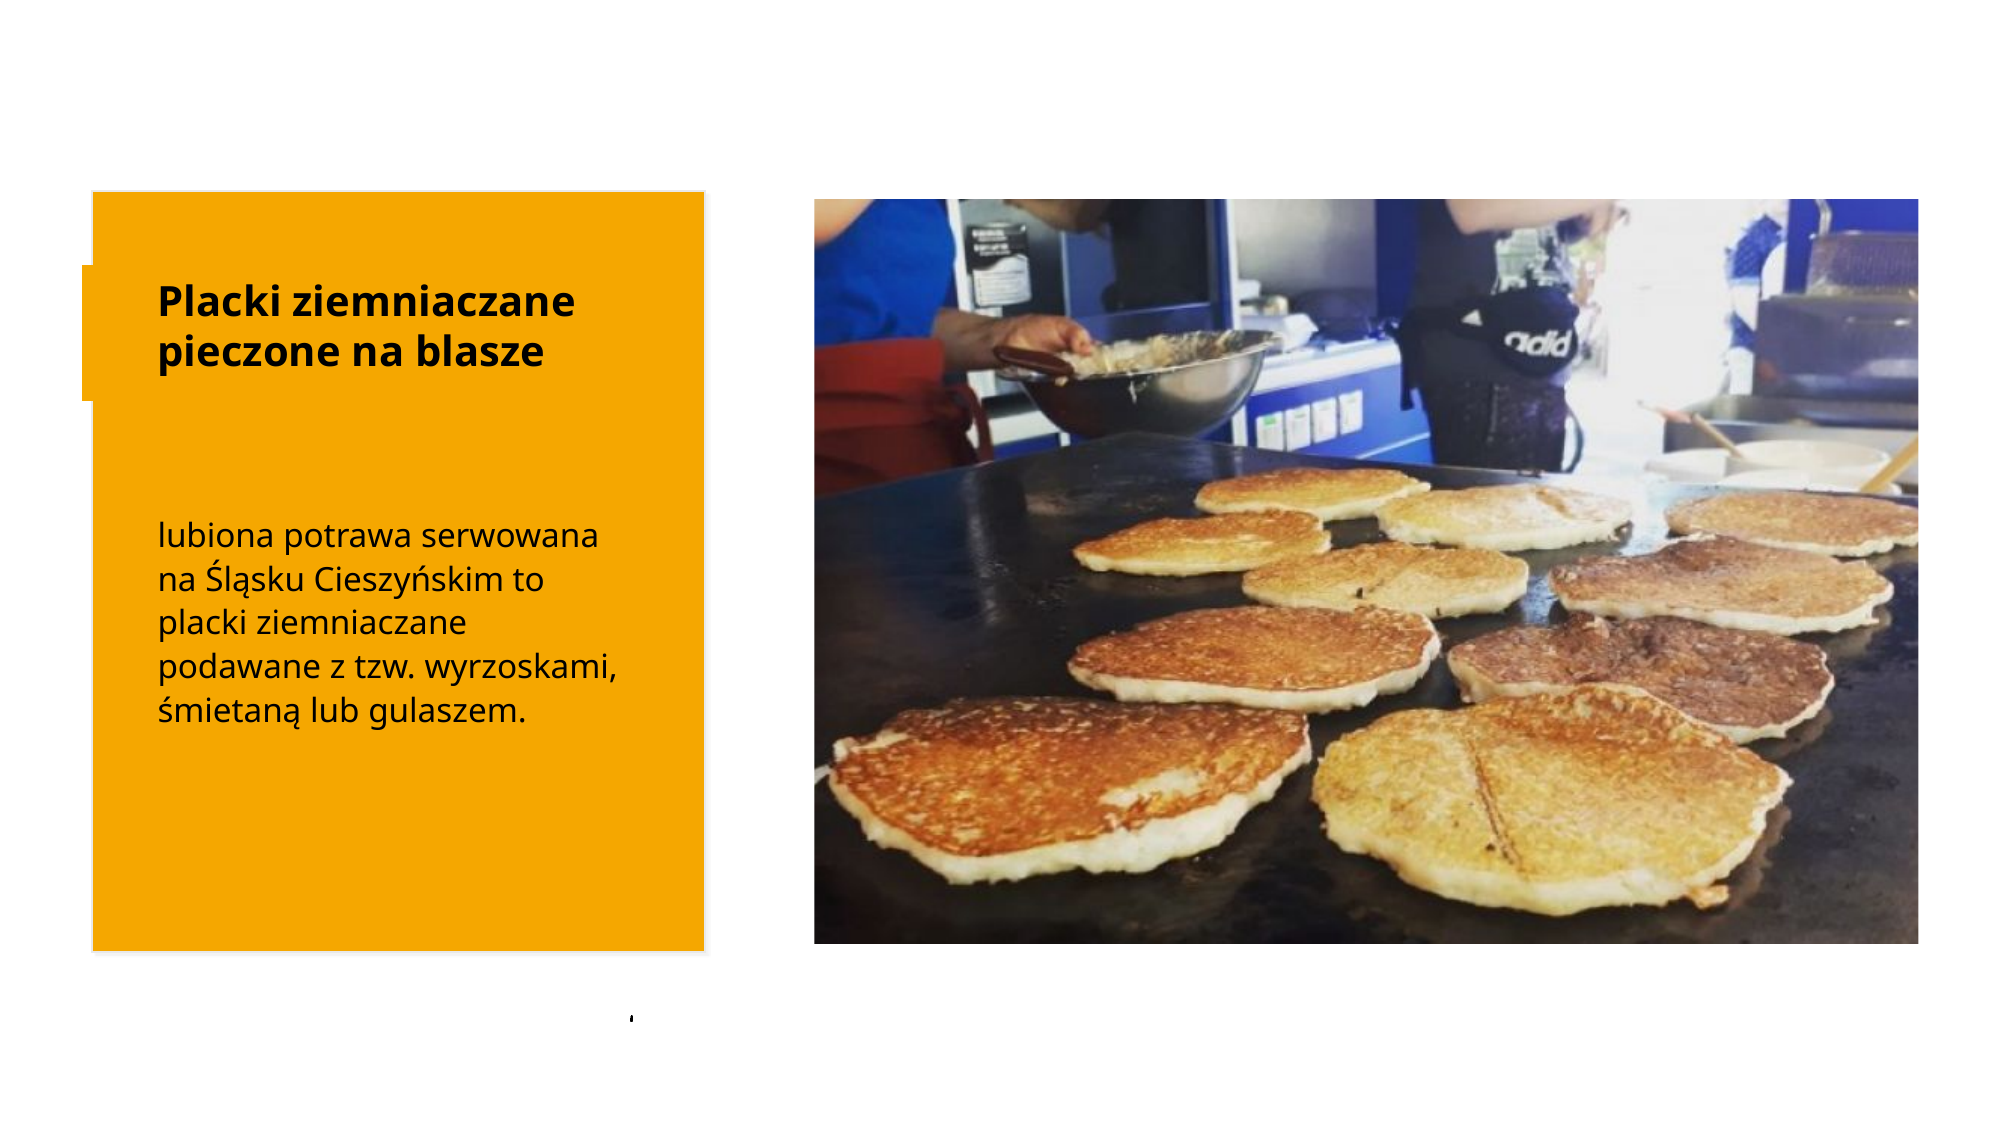

# Placki ziemniaczane pieczone na blasze
lubiona potrawa serwowana na Śląsku Cieszyńskim to placki ziemniaczane podawane z tzw. wyrzoskami, śmietaną lub gulaszem.